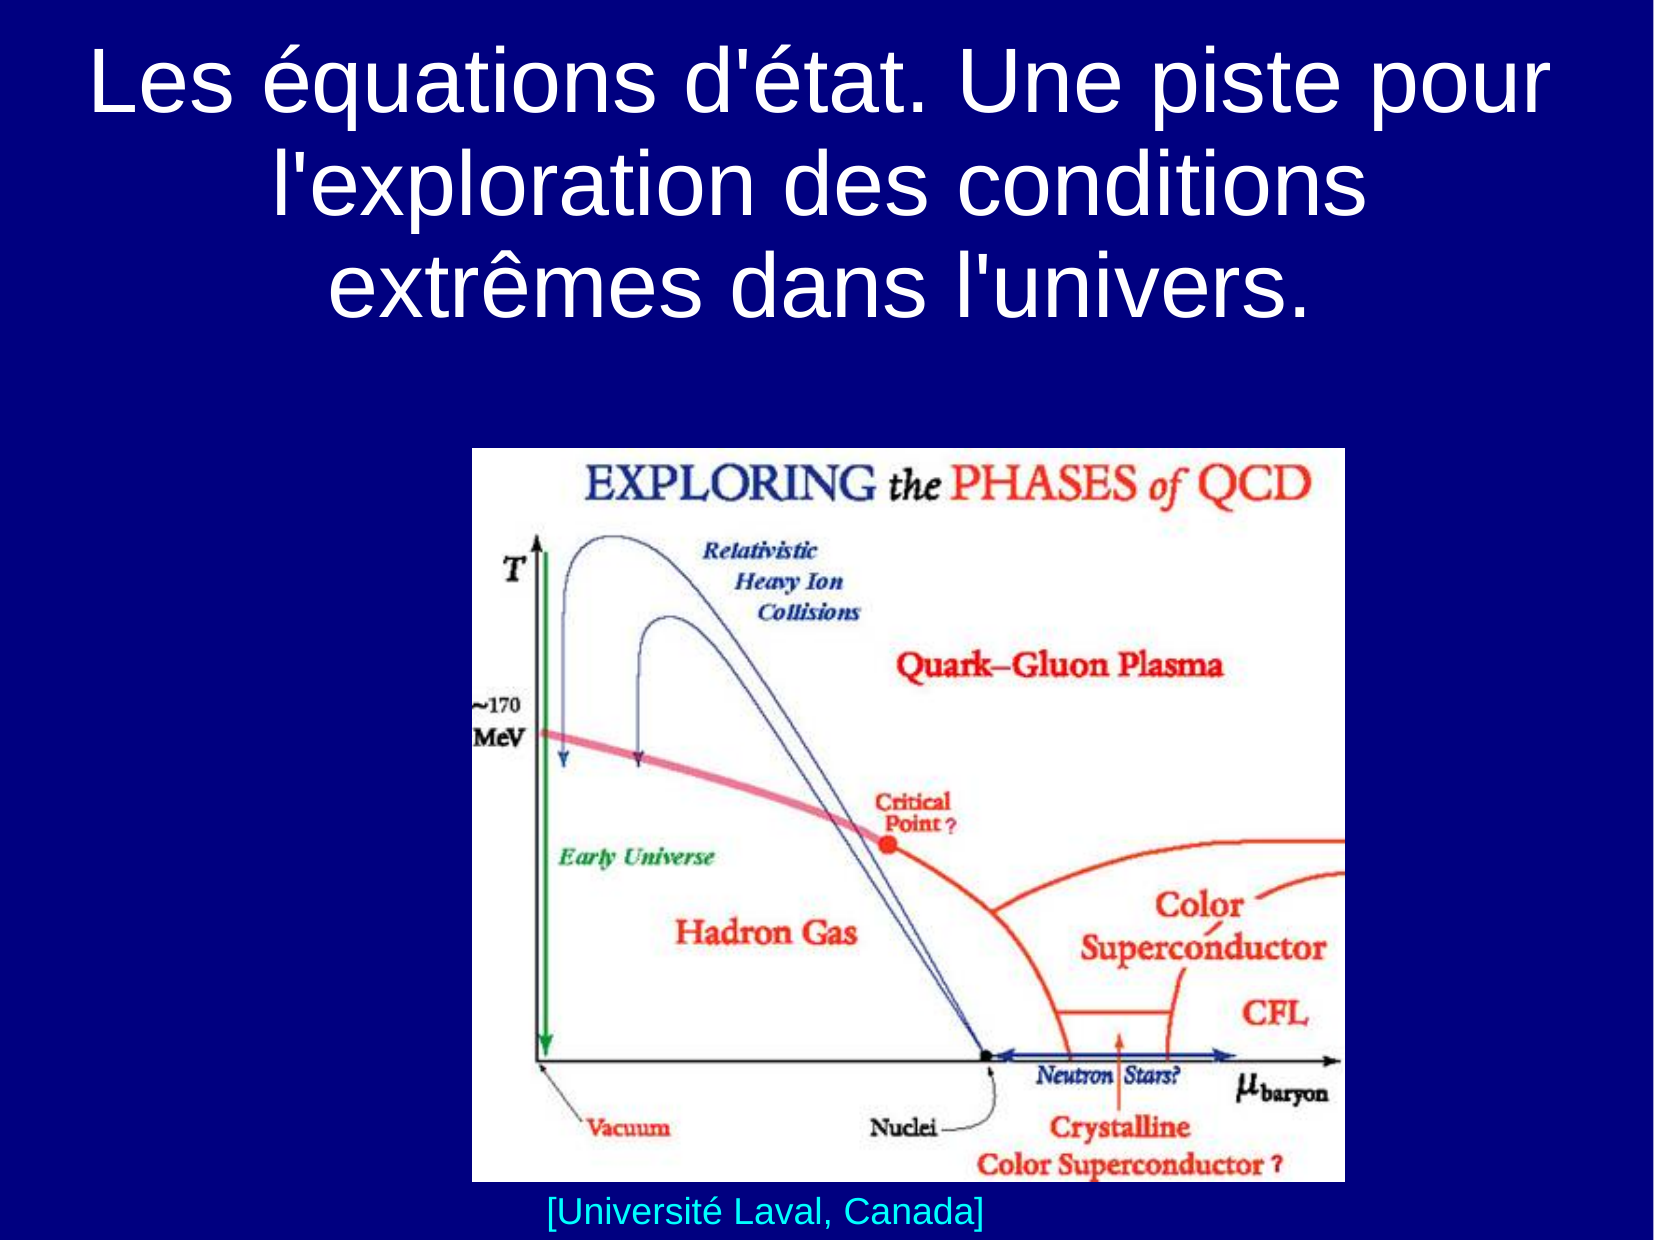

# Les équations d'état. Une piste pour l'exploration des conditions extrêmes dans l'univers.
[Université Laval, Canada]